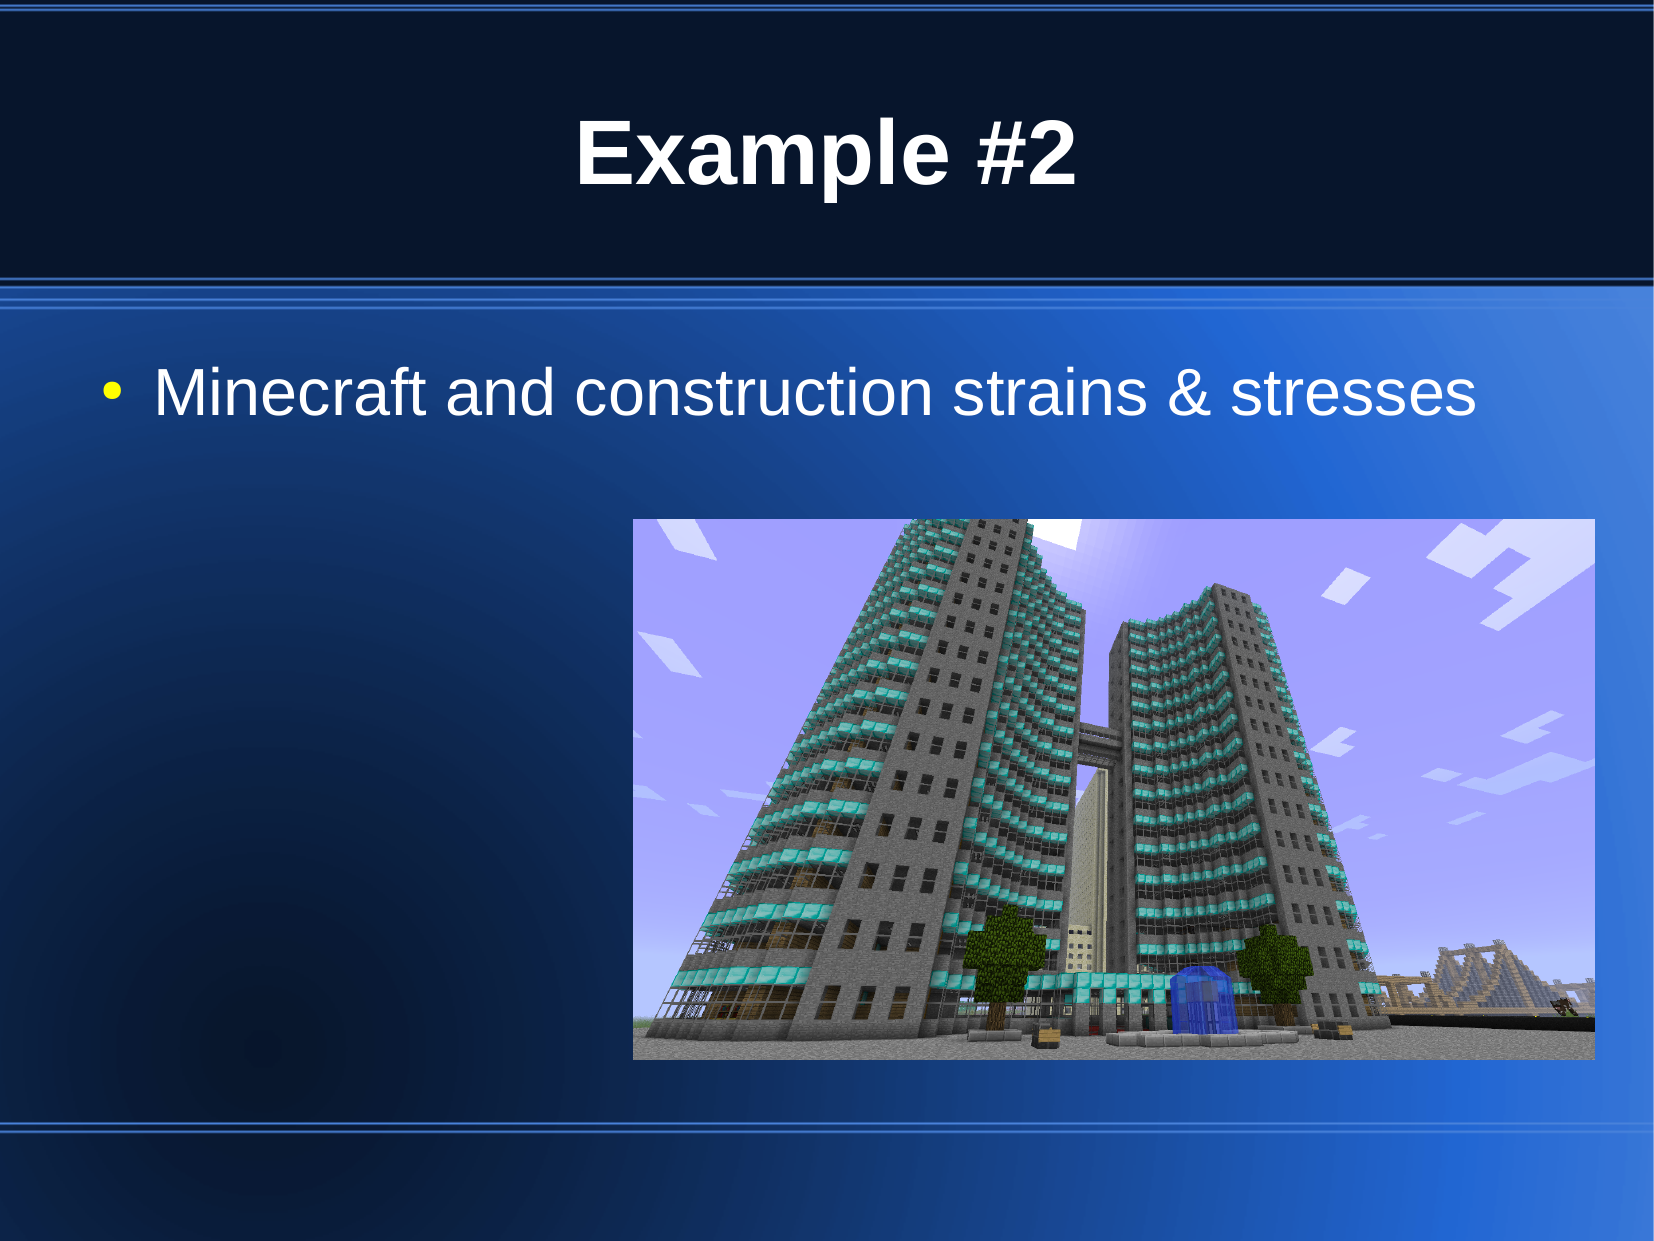

# Example #2
Minecraft and construction strains & stresses